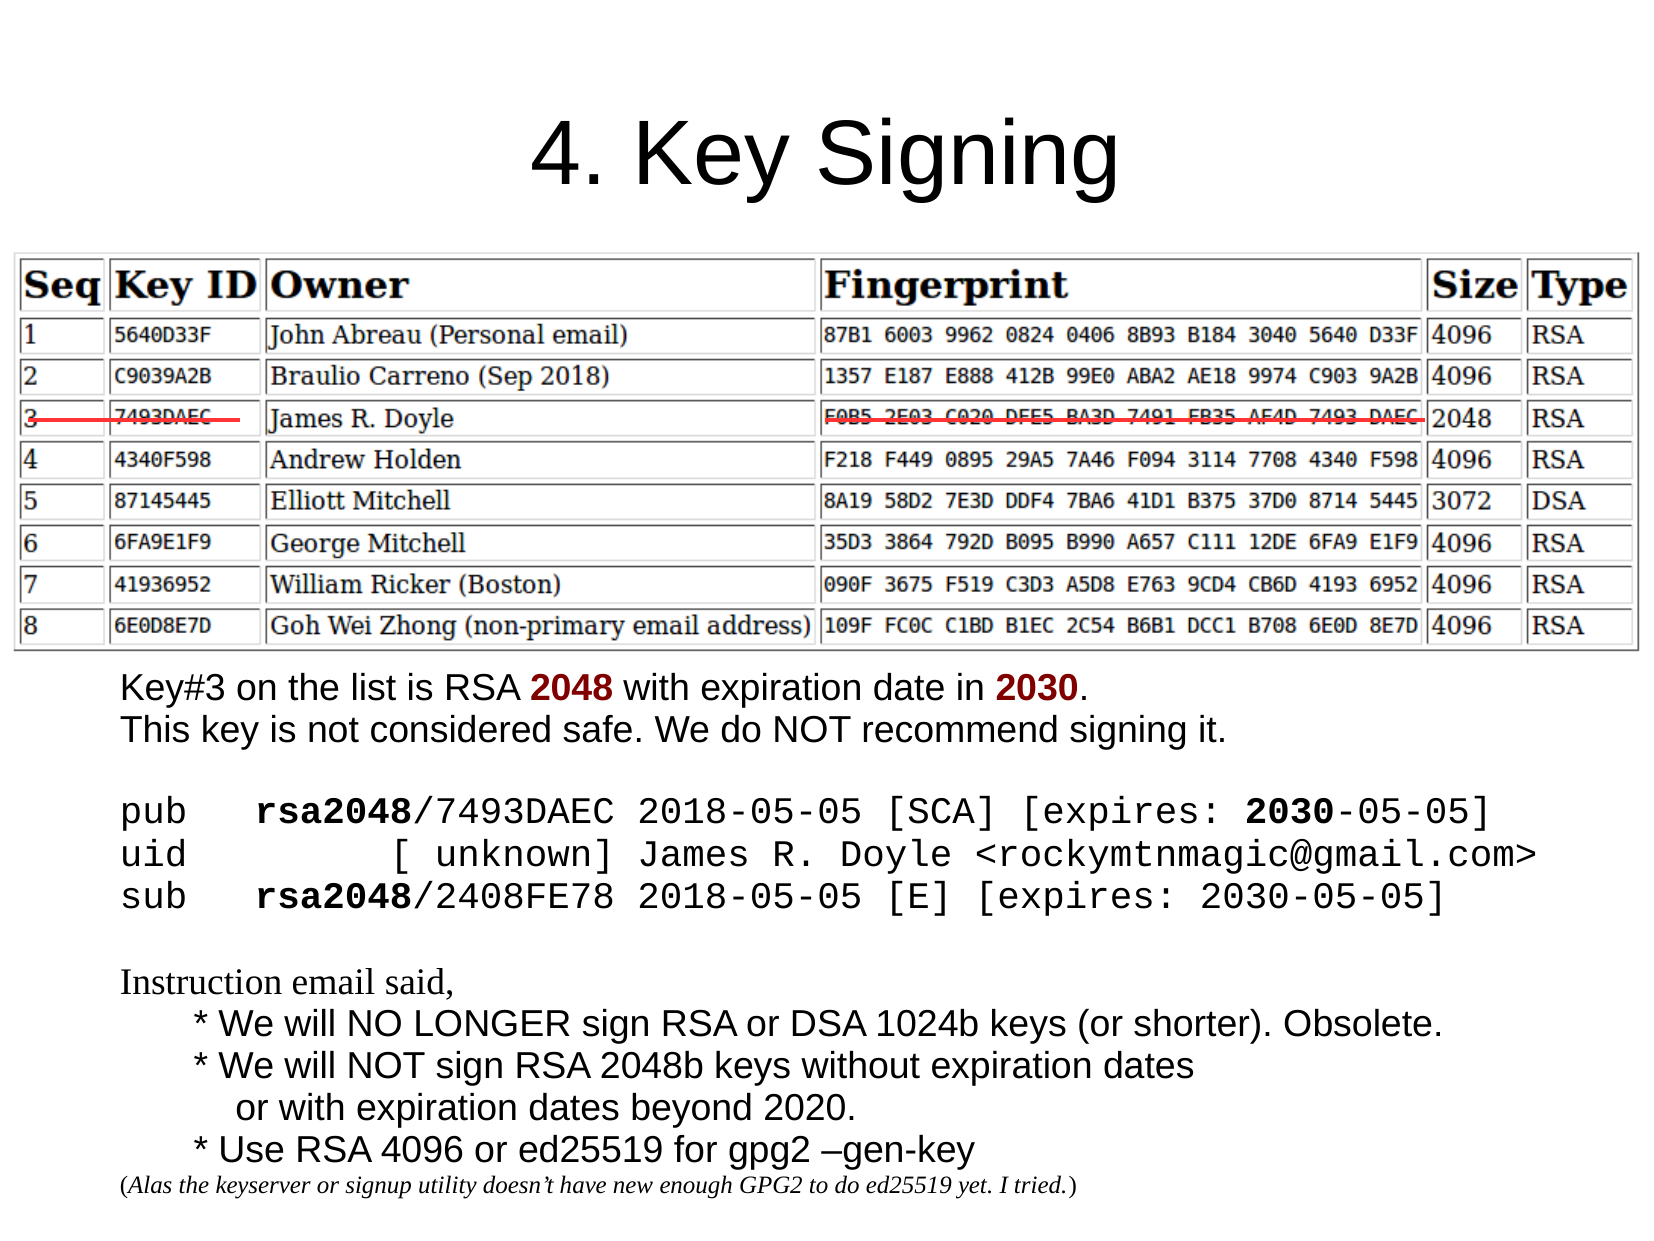

# 4. Key Signing
Key#3 on the list is RSA 2048 with expiration date in 2030.
This key is not considered safe. We do NOT recommend signing it.
pub rsa2048/7493DAEC 2018-05-05 [SCA] [expires: 2030-05-05]
uid [ unknown] James R. Doyle <rockymtnmagic@gmail.com>
sub rsa2048/2408FE78 2018-05-05 [E] [expires: 2030-05-05]
Instruction email said,
* We will NO LONGER sign RSA or DSA 1024b keys (or shorter). Obsolete.
* We will NOT sign RSA 2048b keys without expiration dates
 or with expiration dates beyond 2020.
* Use RSA 4096 or ed25519 for gpg2 –gen-key
(Alas the keyserver or signup utility doesn’t have new enough GPG2 to do ed25519 yet. I tried.)